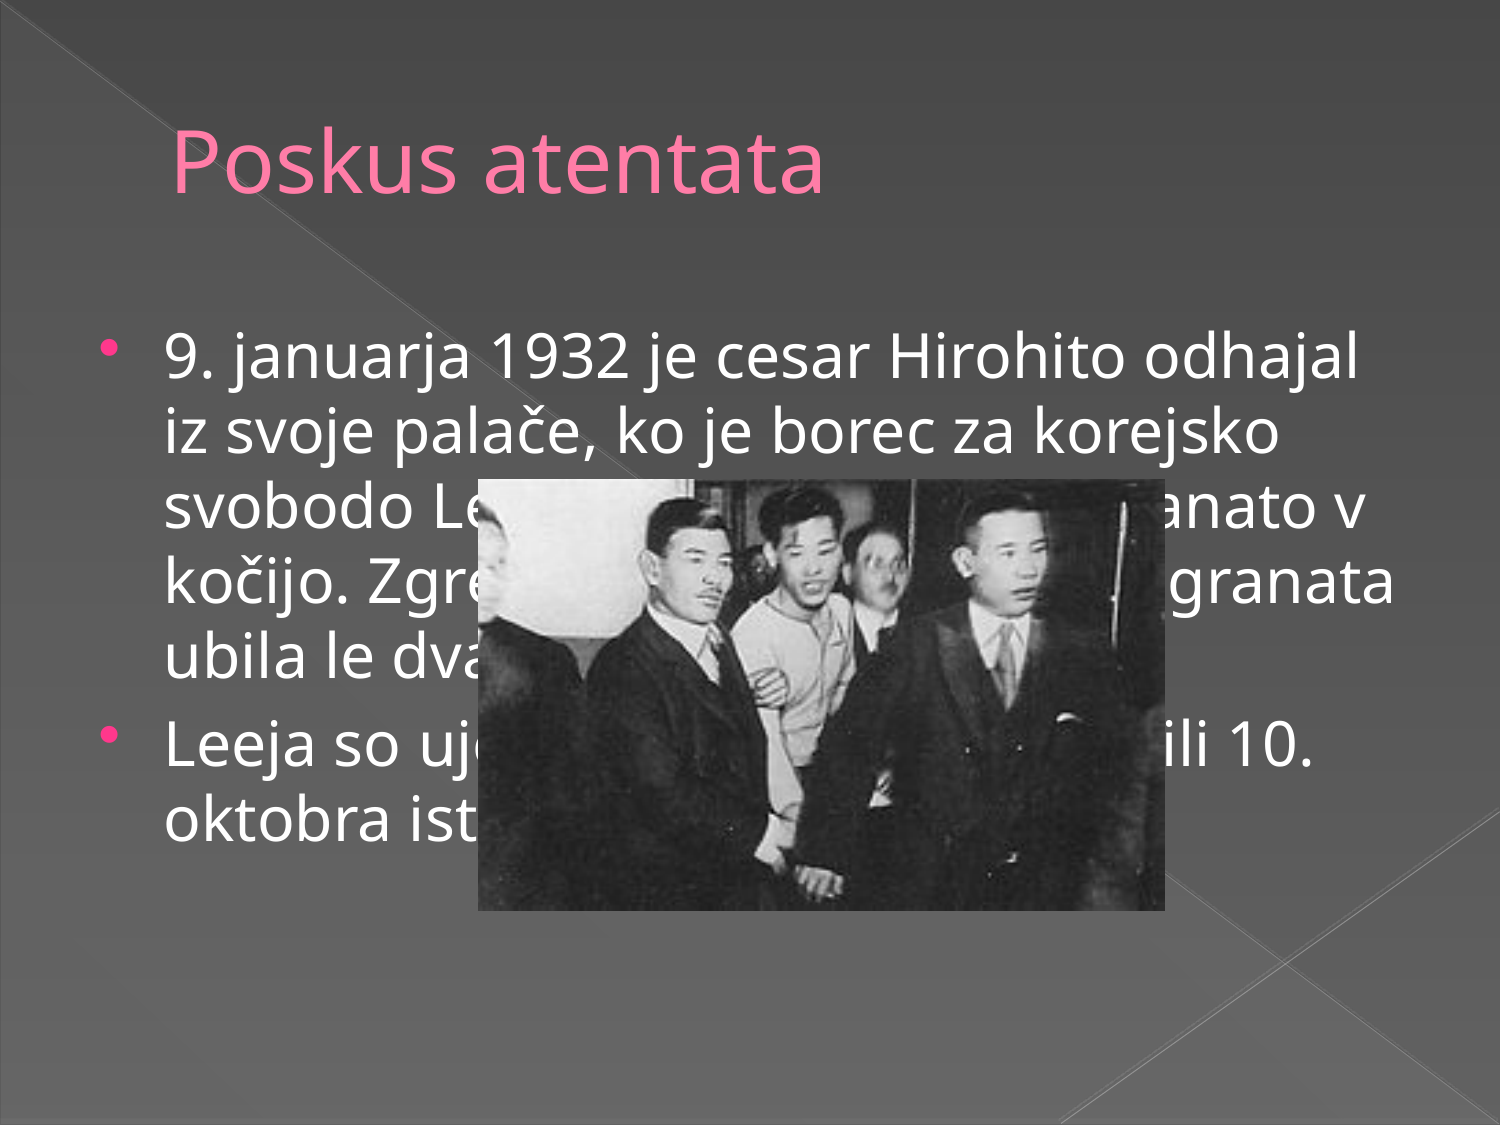

# Poskus atentata
9. januarja 1932 je cesar Hirohito odhajal iz svoje palače, ko je borec za korejsko svobodo Lee Bong-chang vrgel granato v kočijo. Zgrešil je in pri eksploziji je granata ubila le dva konja
Leeja so ujeli in ga v zaporu usmrtili 10. oktobra istega leta.